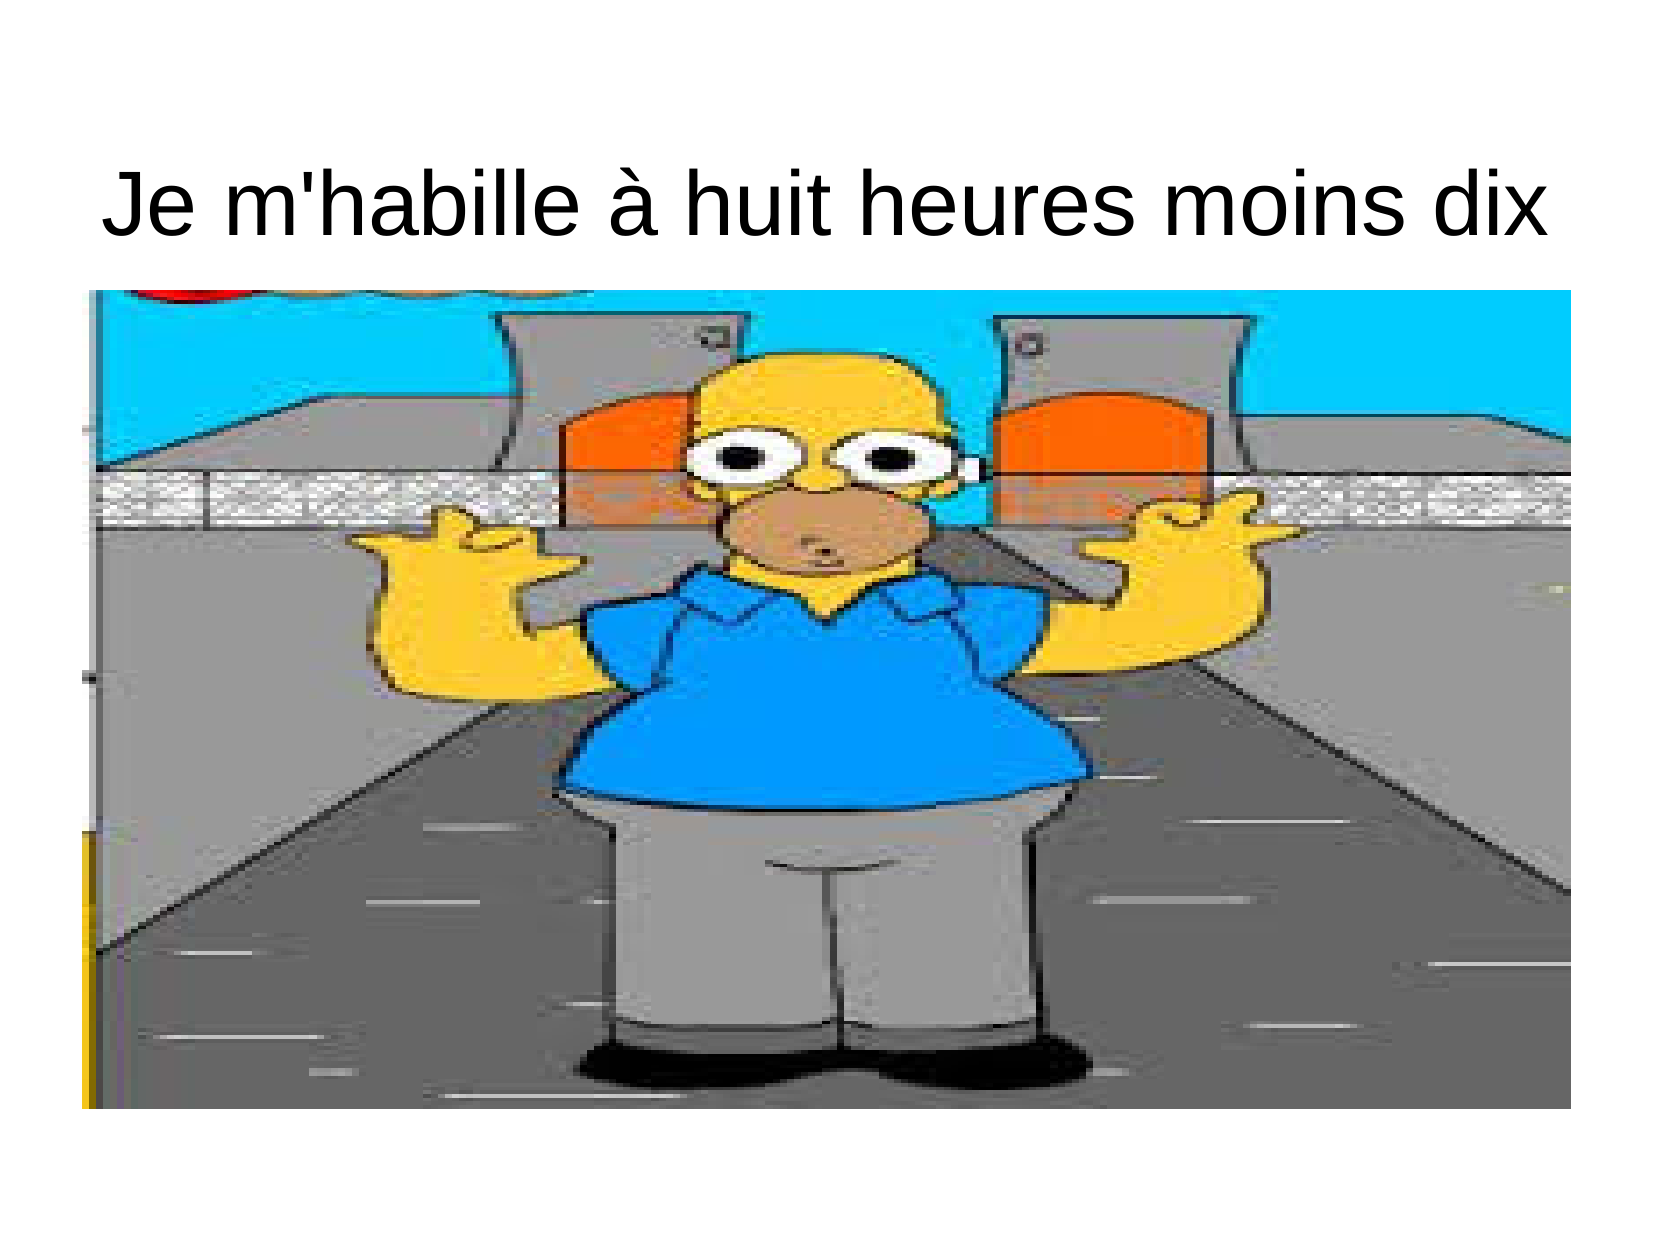

je m'habille
# Je m'habille à huit heures moins dix